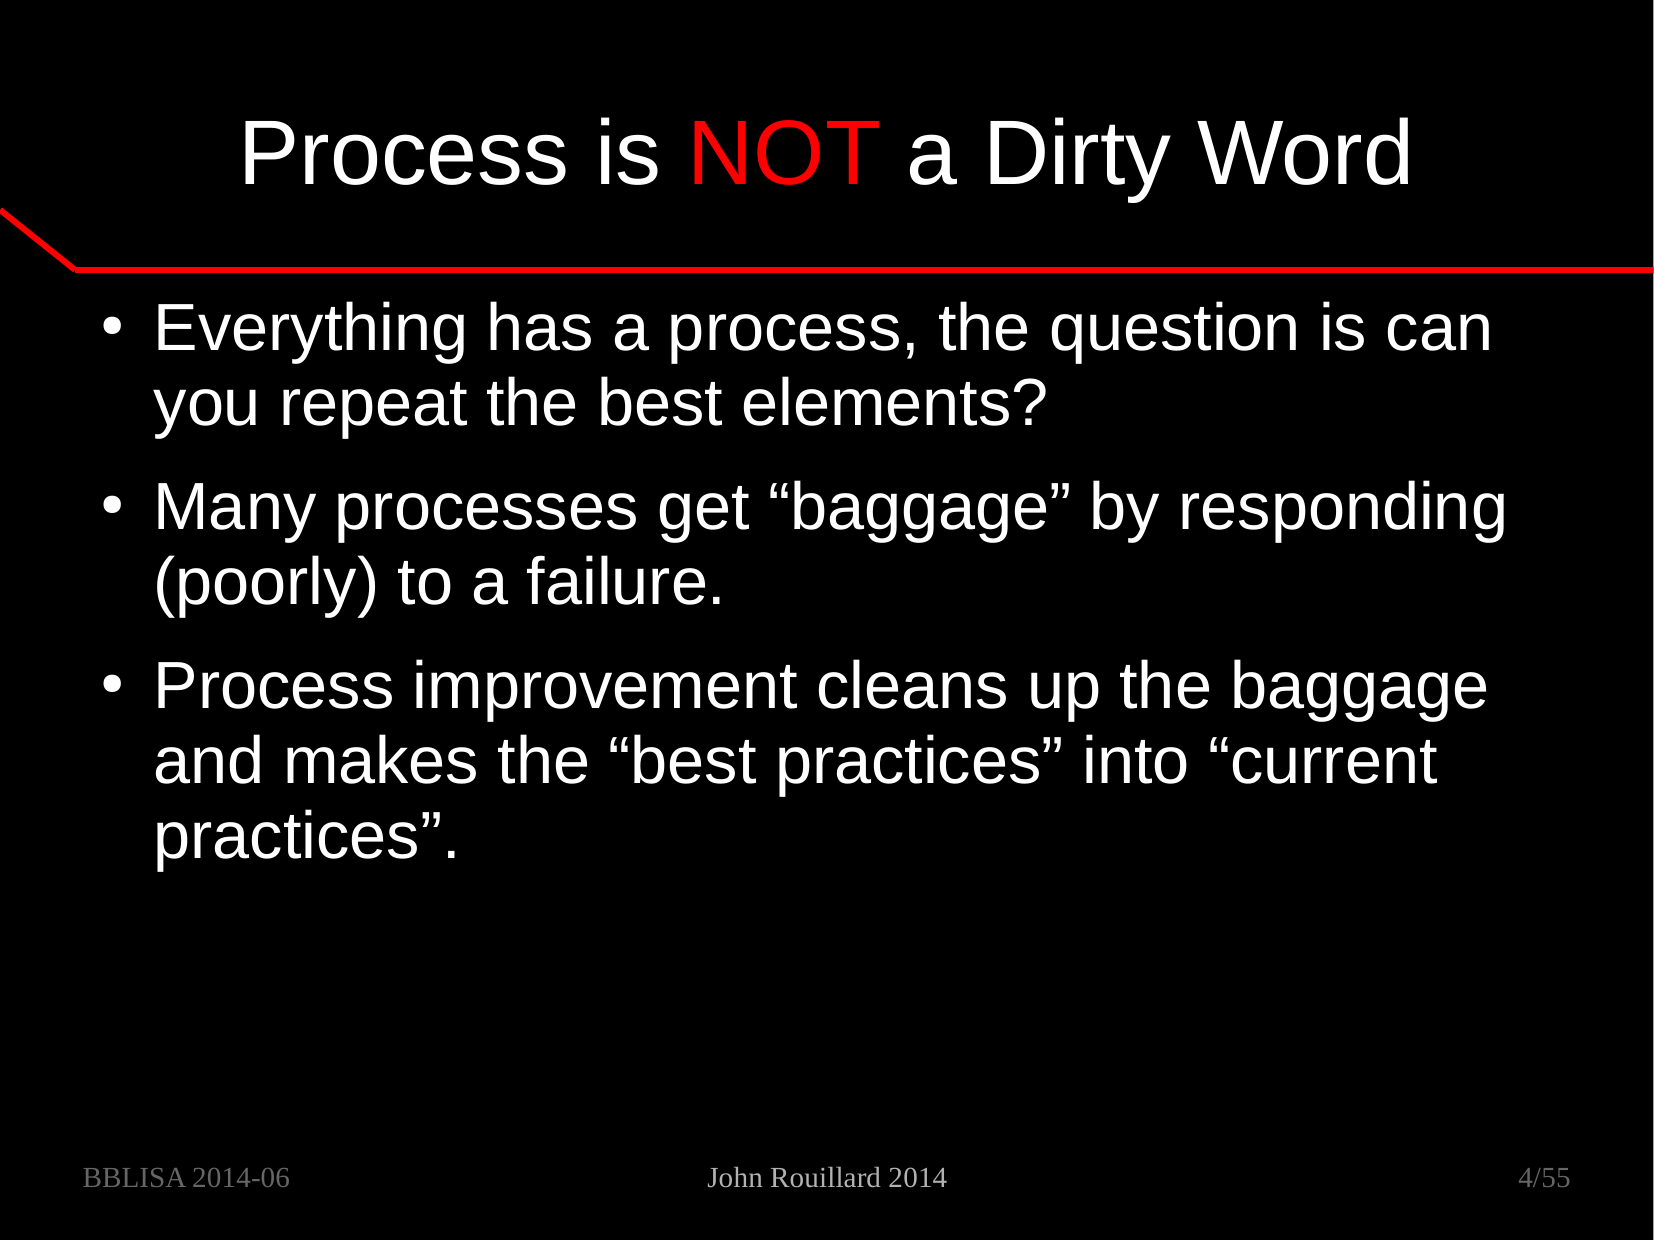

# Process is NOT a Dirty Word
Everything has a process, the question is can you repeat the best elements?
Many processes get “baggage” by responding (poorly) to a failure.
Process improvement cleans up the baggage and makes the “best practices” into “current practices”.
BBLISA 2014-06
John Rouillard 2014
4